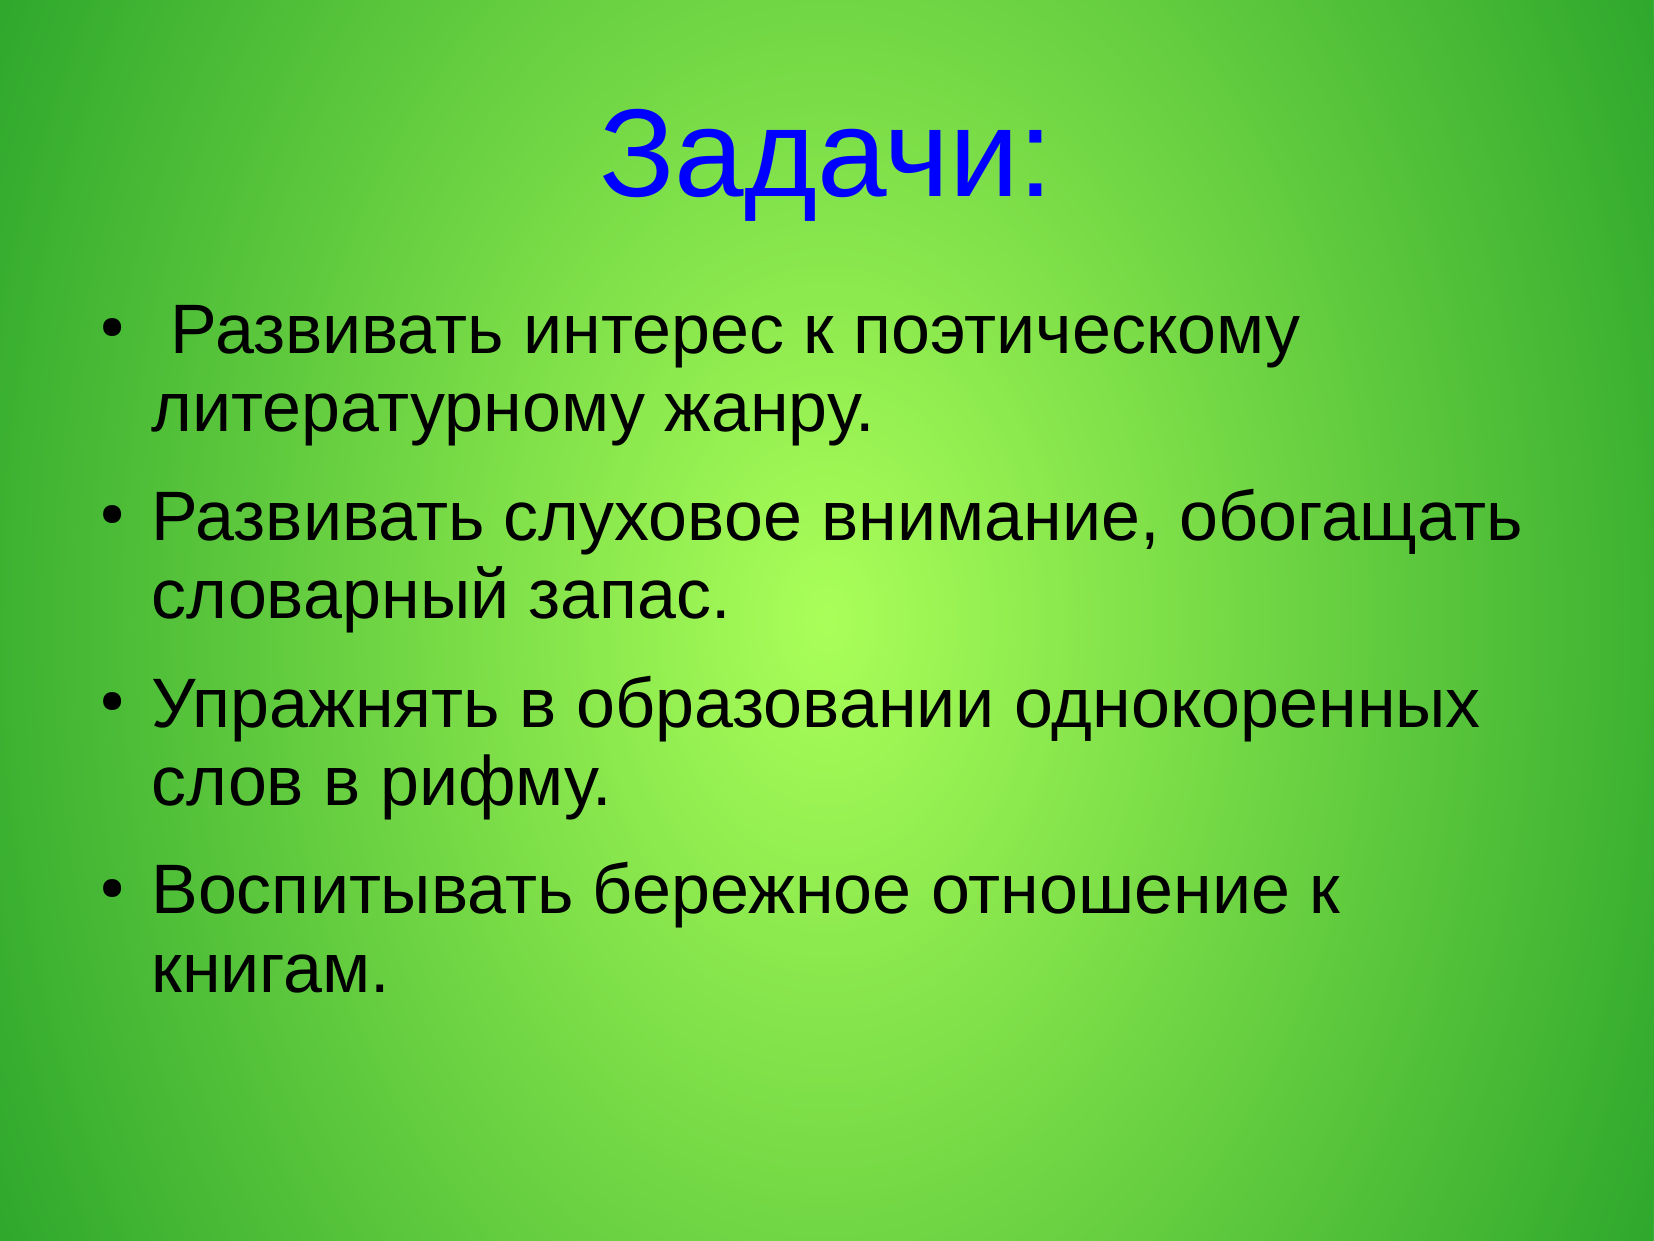

# Задачи:
 Развивать интерес к поэтическому литературному жанру.
Развивать слуховое внимание, обогащать словарный запас.
Упражнять в образовании однокоренных слов в рифму.
Воспитывать бережное отношение к книгам.